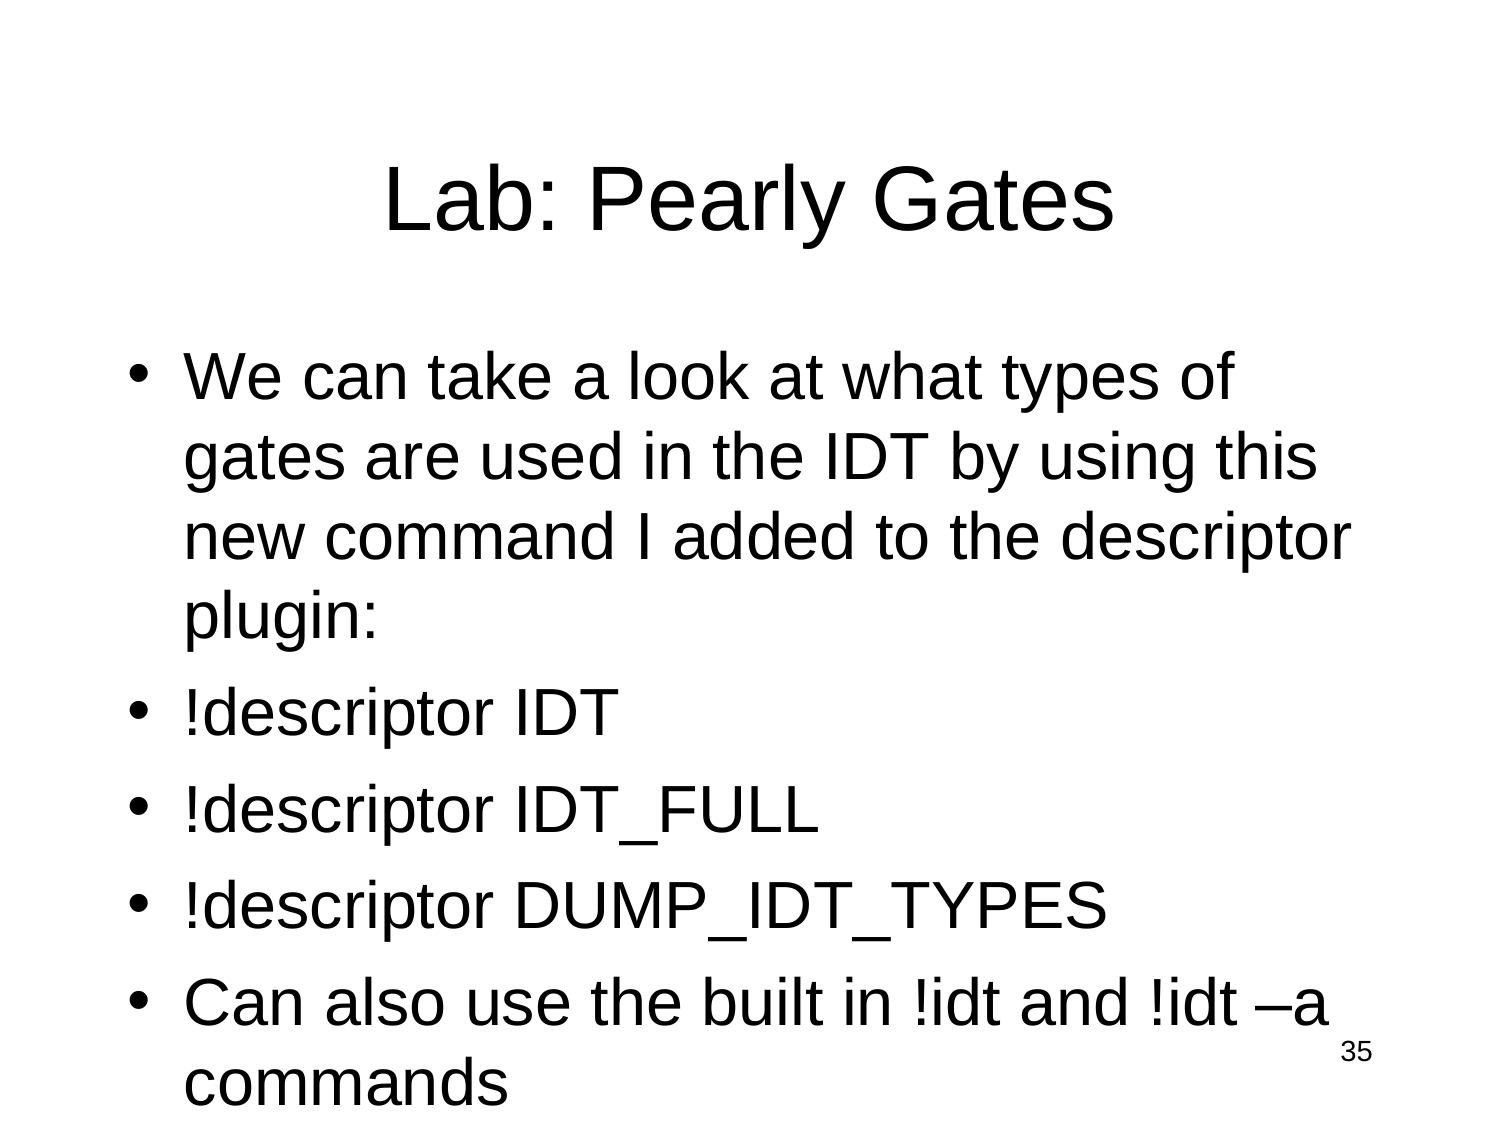

# Lab: Pearly Gates
We can take a look at what types of gates are used in the IDT by using this new command I added to the descriptor plugin:
!descriptor IDT
!descriptor IDT_FULL
!descriptor DUMP_IDT_TYPES
Can also use the built in !idt and !idt –a commands